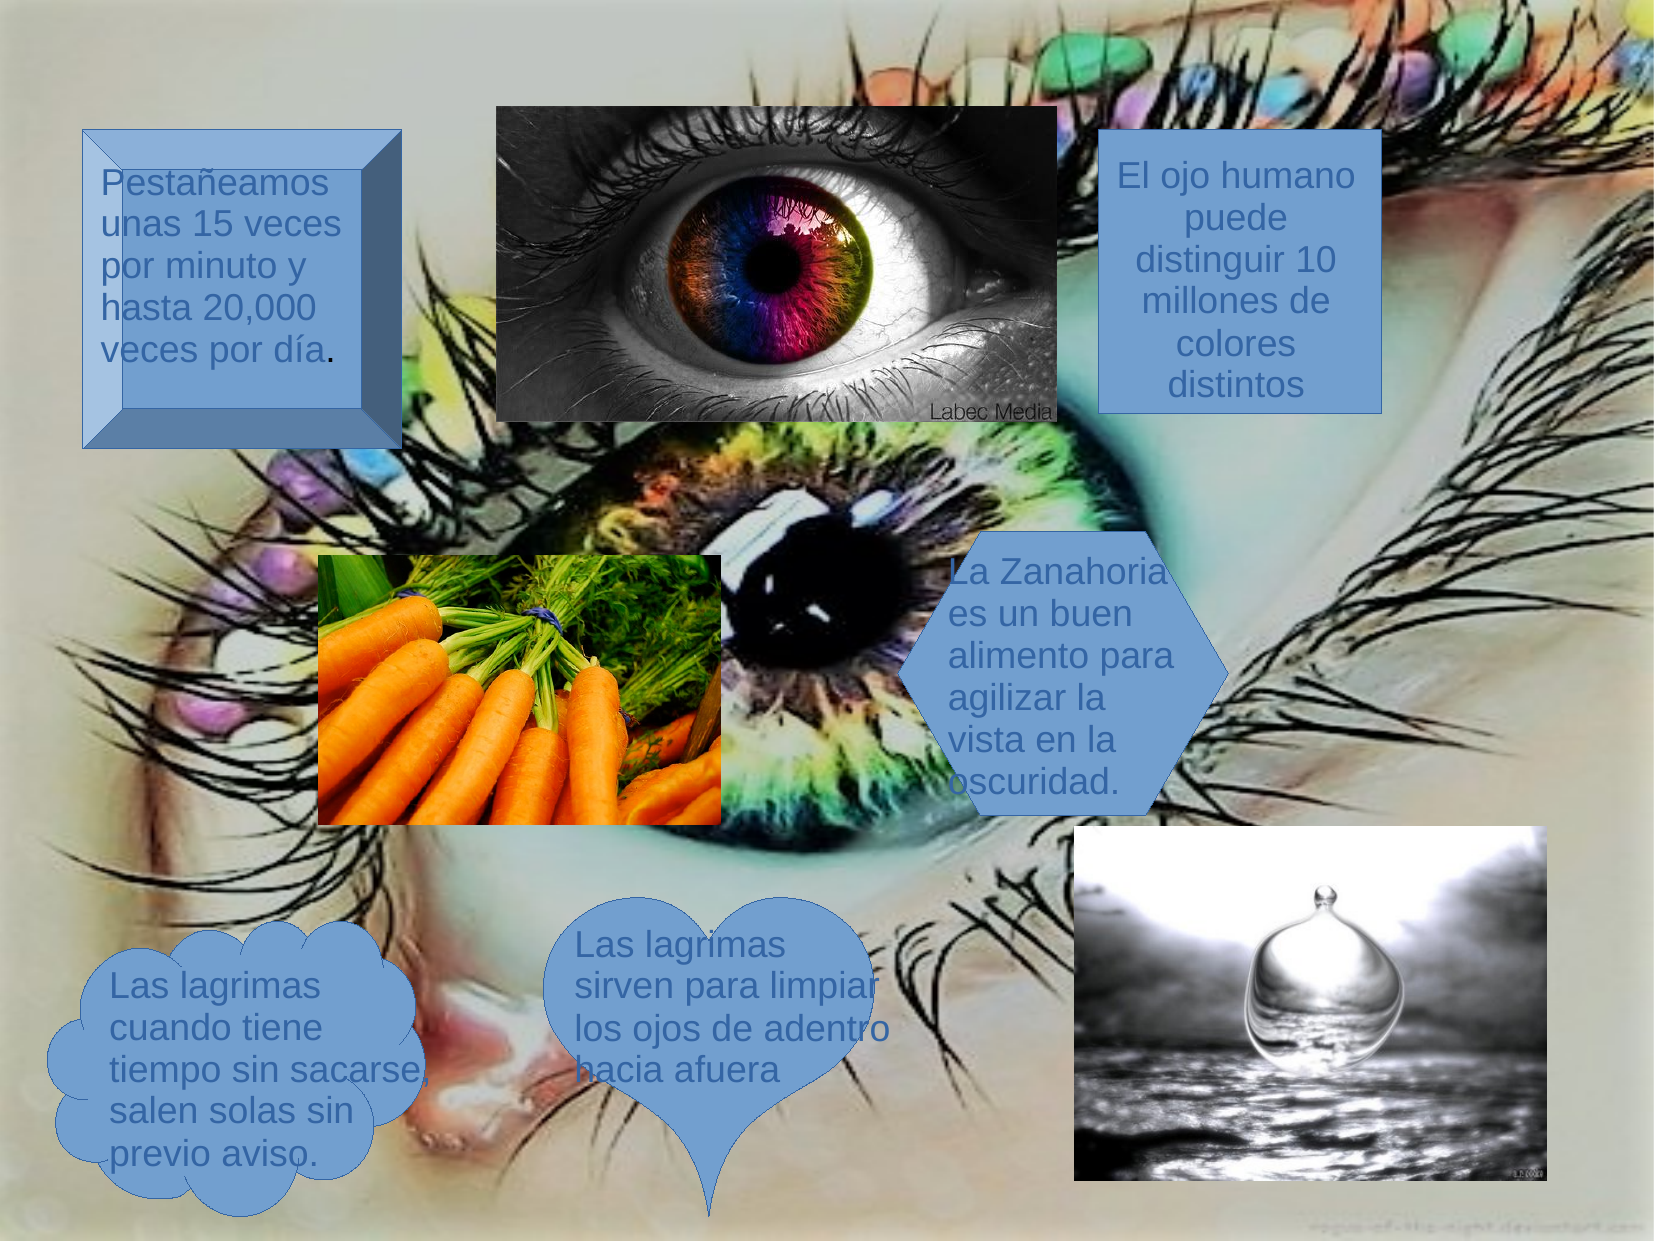

El ojo humano puede distinguir 10 millones de colores distintos
Pestañeamos unas 15 veces por minuto y hasta 20,000 veces por día.
La Zanahoria es un buen alimento para agilizar la vista en la oscuridad.
Las lagrimas sirven para limpiar los ojos de adentro hacia afuera
Las lagrimas cuando tiene tiempo sin sacarse, salen solas sin previo aviso.